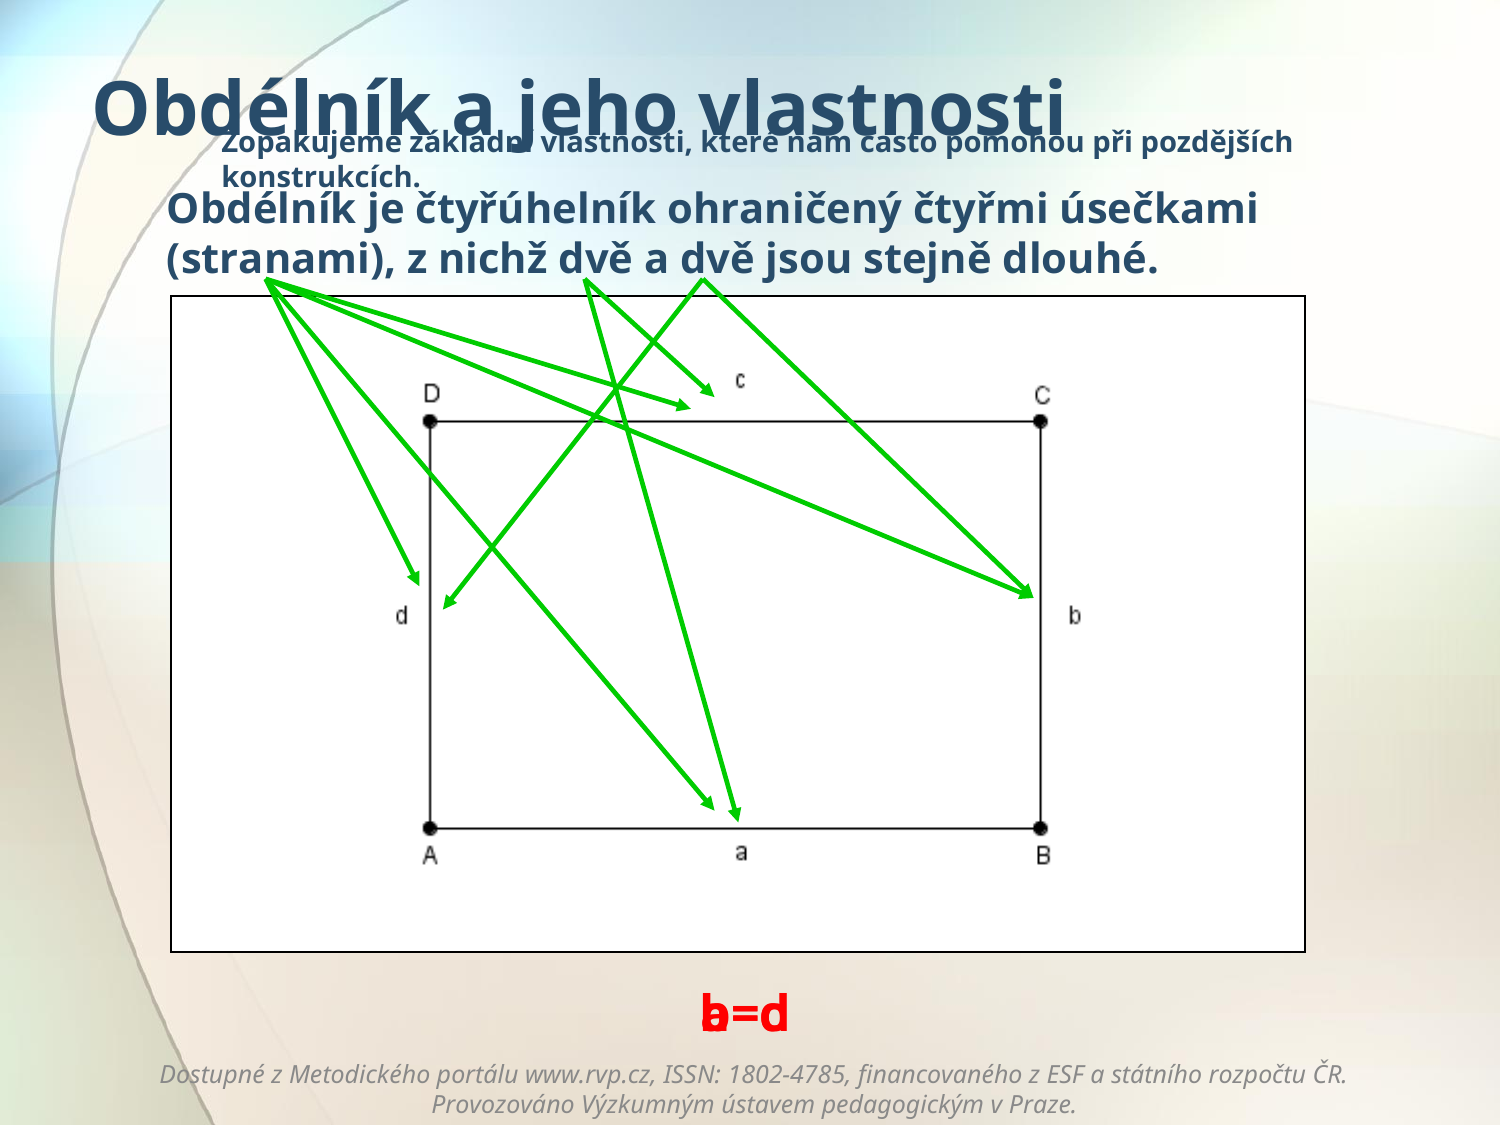

# Obdélník a jeho vlastnosti
Zopakujeme základní vlastnosti, které nám často pomohou při pozdějších konstrukcích.
Obdélník je čtyřúhelník ohraničený čtyřmi úsečkami (stranami), z nichž dvě a dvě jsou stejně dlouhé.
a=c
b=d